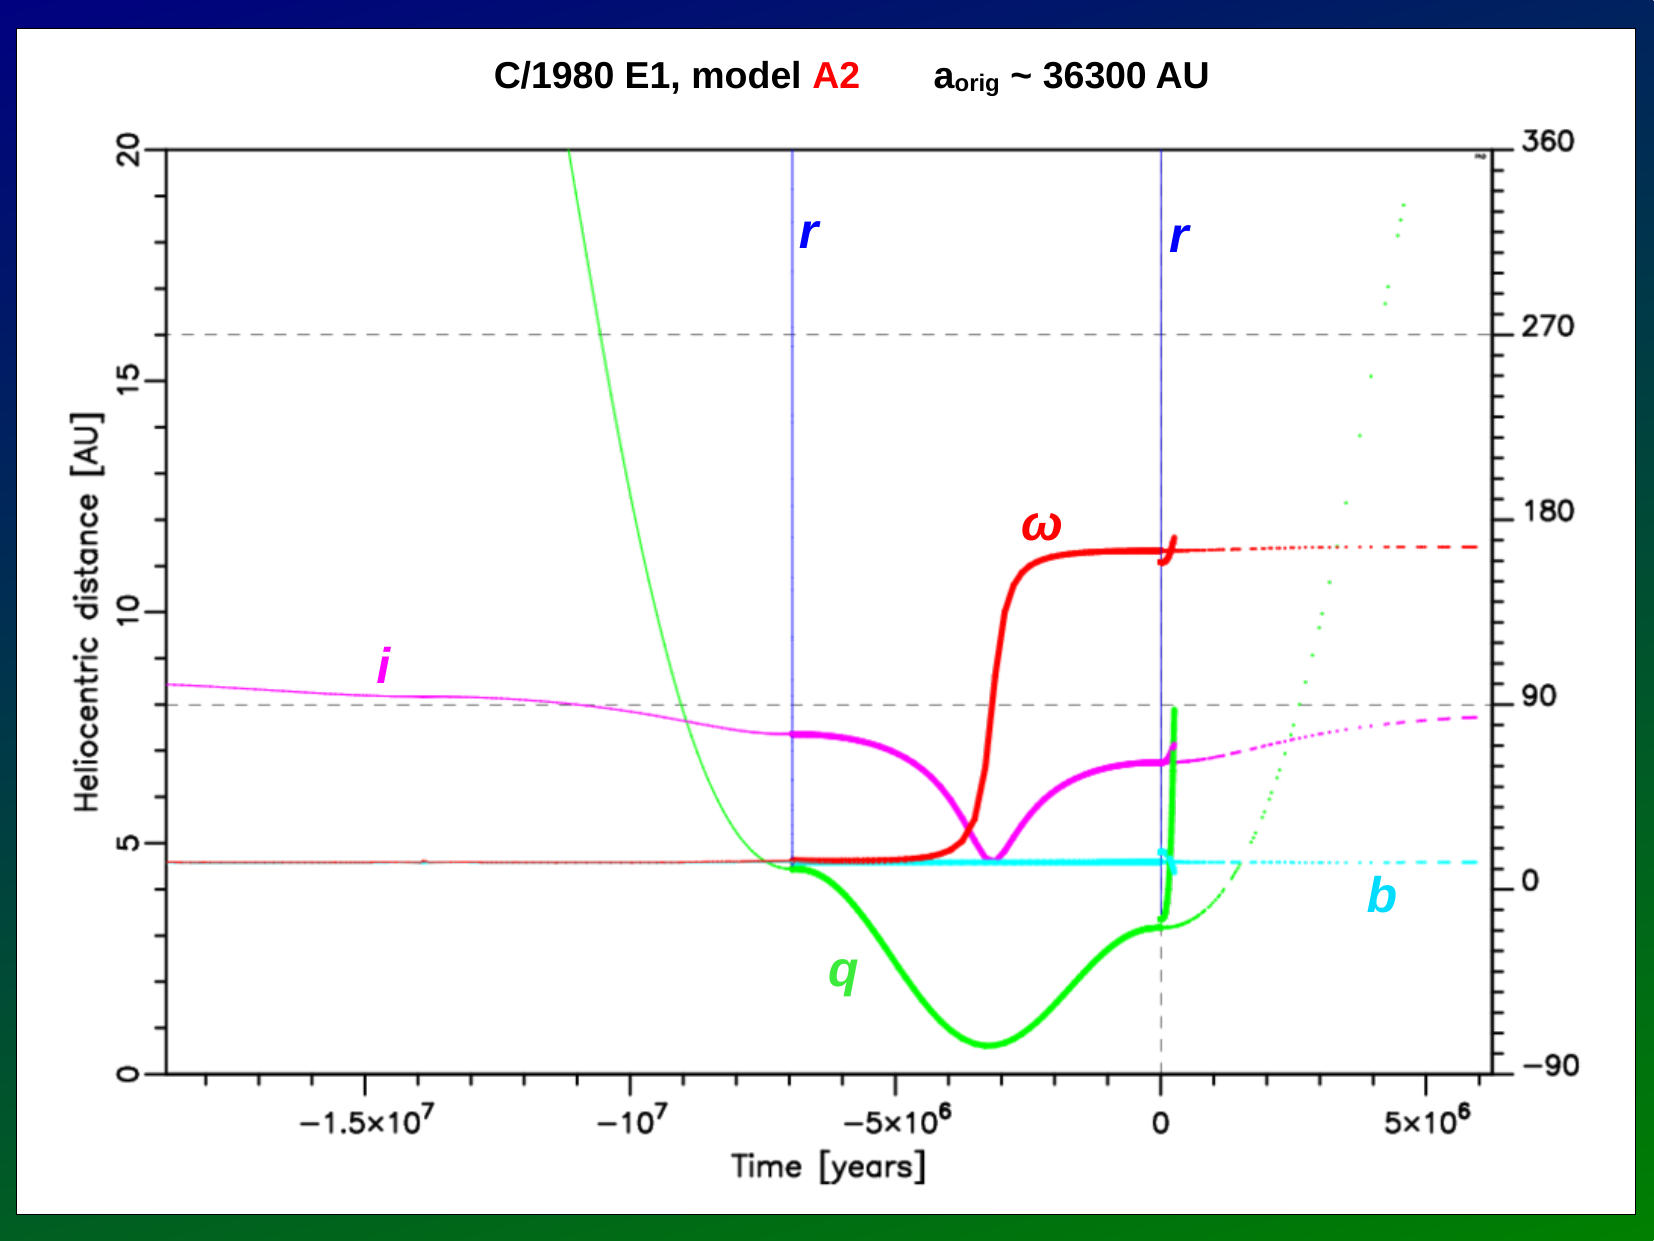

C/1980 E1, model A2 aorig ~ 36300 AU
r
r
ω
i
b
q